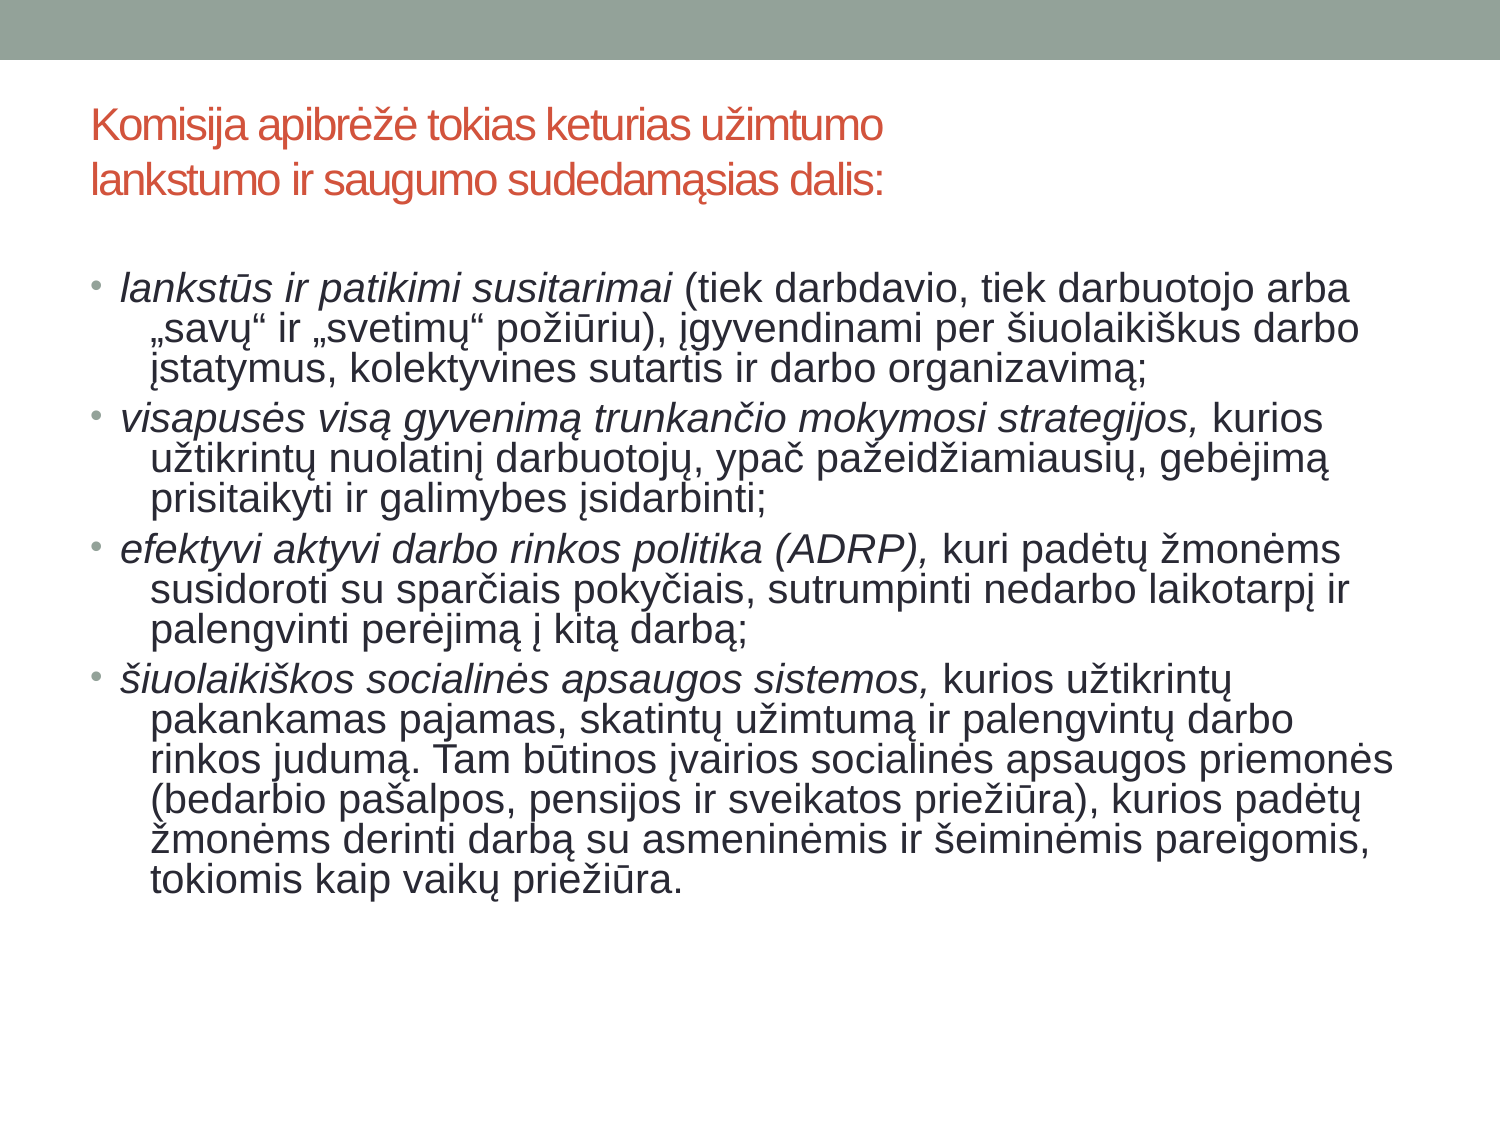

# Komisija apibrėžė tokias keturias užimtumo lankstumo ir saugumo sudedamąsias dalis:
lankstūs ir patikimi susitarimai (tiek darbdavio, tiek darbuotojo arba „savų“ ir „svetimų“ požiūriu), įgyvendinami per šiuolaikiškus darbo įstatymus, kolektyvines sutartis ir darbo organizavimą;
visapusės visą gyvenimą trunkančio mokymosi strategijos, kurios užtikrintų nuolatinį darbuotojų, ypač pažeidžiamiausių, gebėjimą prisitaikyti ir galimybes įsidarbinti;
efektyvi aktyvi darbo rinkos politika (ADRP), kuri padėtų žmonėms susidoroti su sparčiais pokyčiais, sutrumpinti nedarbo laikotarpį ir palengvinti perėjimą į kitą darbą;
šiuolaikiškos socialinės apsaugos sistemos, kurios užtikrintų pakankamas pajamas, skatintų užimtumą ir palengvintų darbo rinkos judumą. Tam būtinos įvairios socialinės apsaugos priemonės (bedarbio pašalpos, pensijos ir sveikatos priežiūra), kurios padėtų žmonėms derinti darbą su asmeninėmis ir šeiminėmis pareigomis, tokiomis kaip vaikų priežiūra.